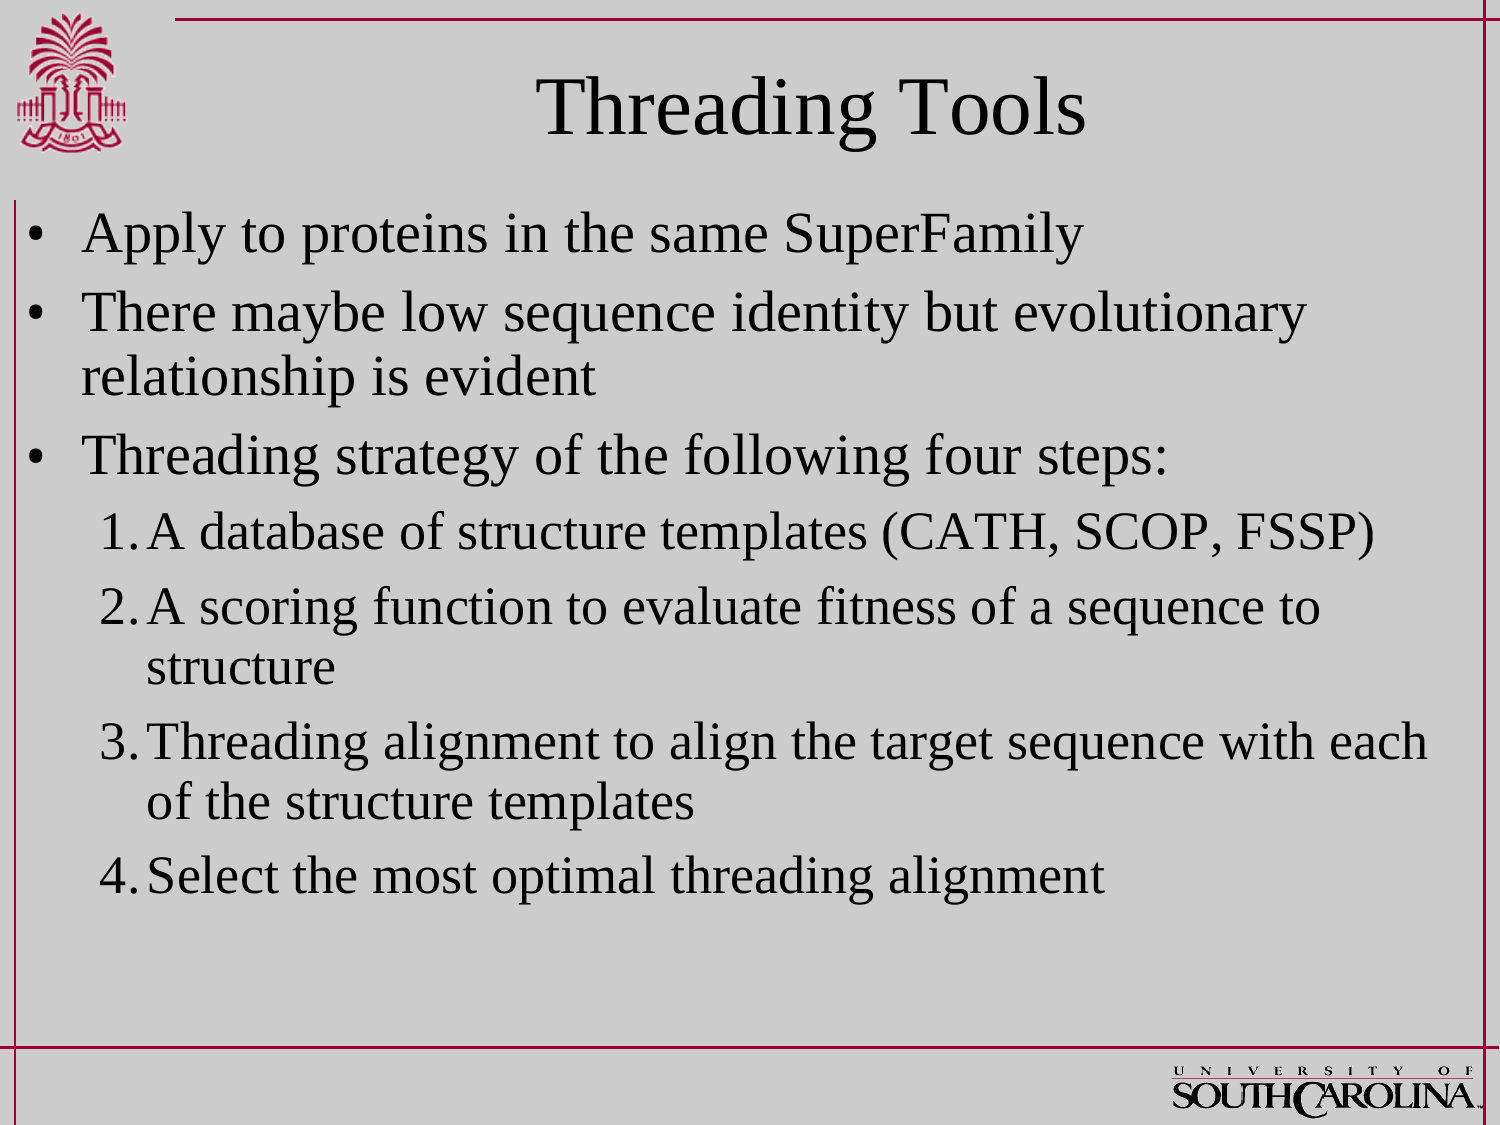

# Threading Tools
Apply to proteins in the same SuperFamily
There maybe low sequence identity but evolutionary relationship is evident
Threading strategy of the following four steps:
A database of structure templates (CATH, SCOP, FSSP)
A scoring function to evaluate fitness of a sequence to structure
Threading alignment to align the target sequence with each of the structure templates
Select the most optimal threading alignment